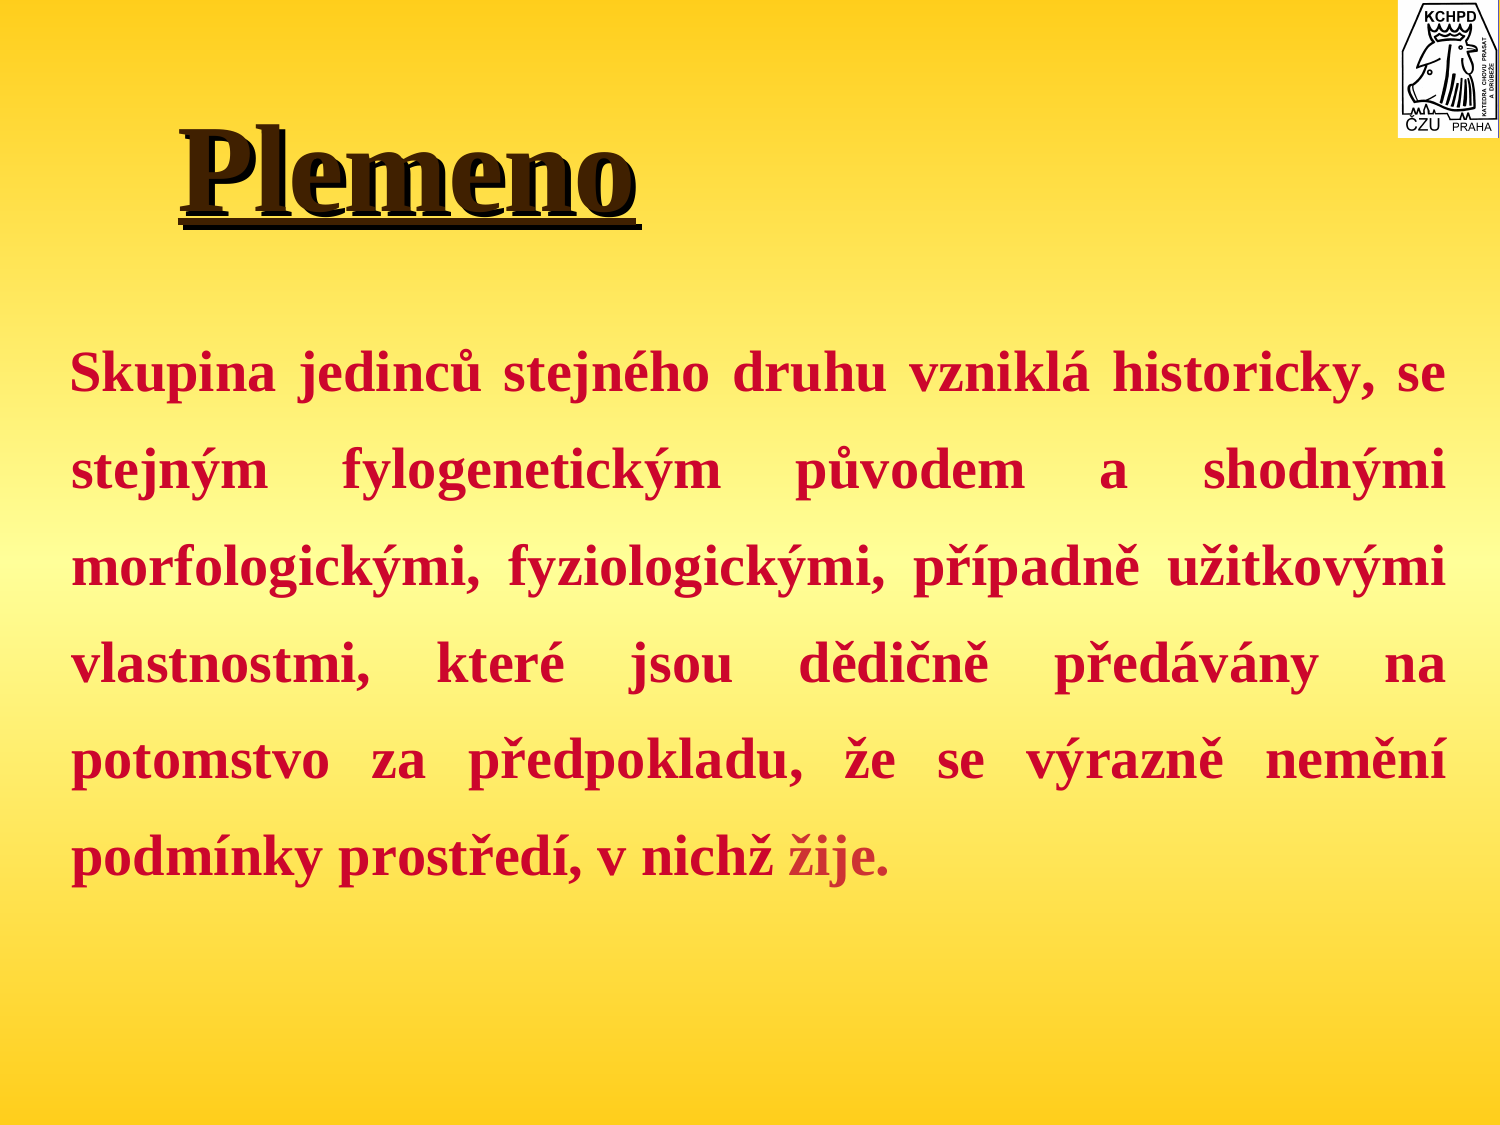

# Plemeno
 Skupina jedinců stejného druhu vzniklá historicky, se stejným fylogenetickým původem a shodnými morfologickými, fyziologickými, případně užitkovými vlastnostmi, které jsou dědičně předávány na potomstvo za předpokladu, že se výrazně nemění podmínky prostředí, v nichž žije.